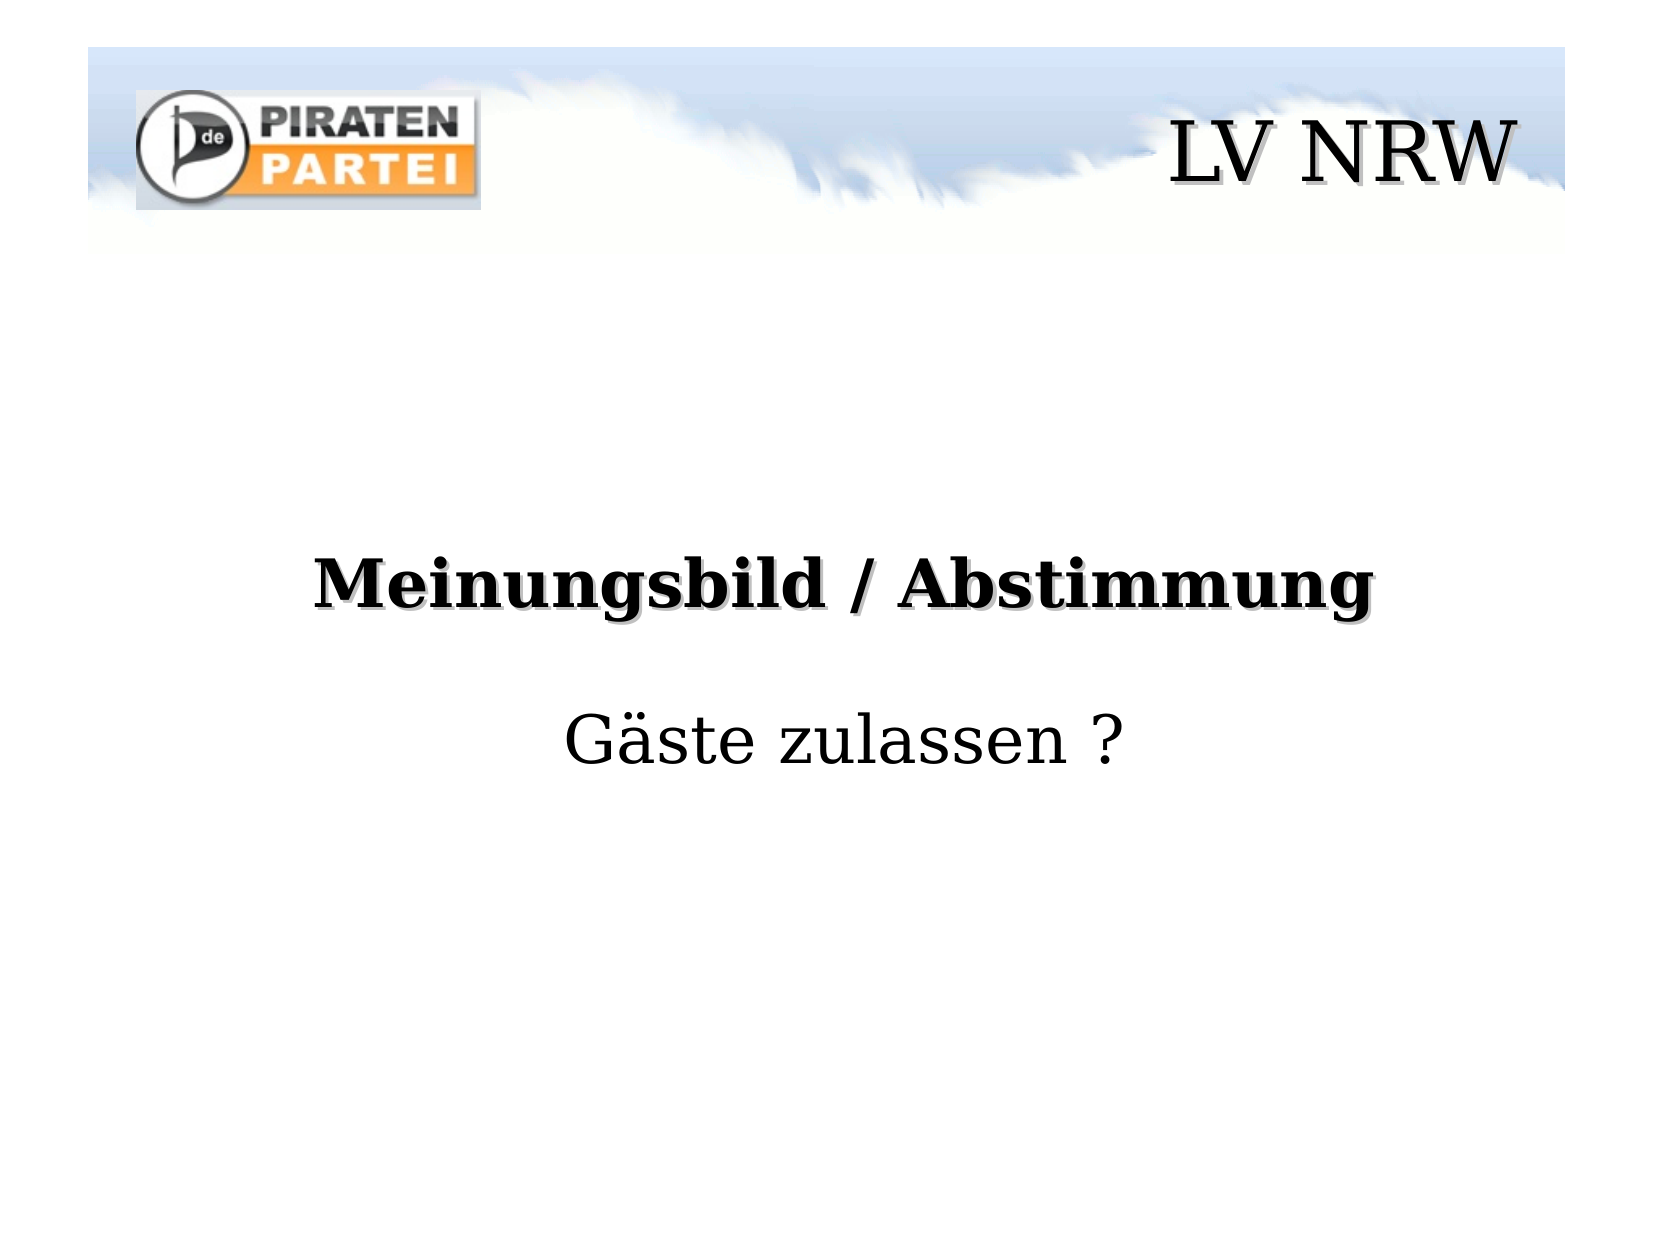

# LV NRW
Meinungsbild / Abstimmung
Gäste zulassen ?